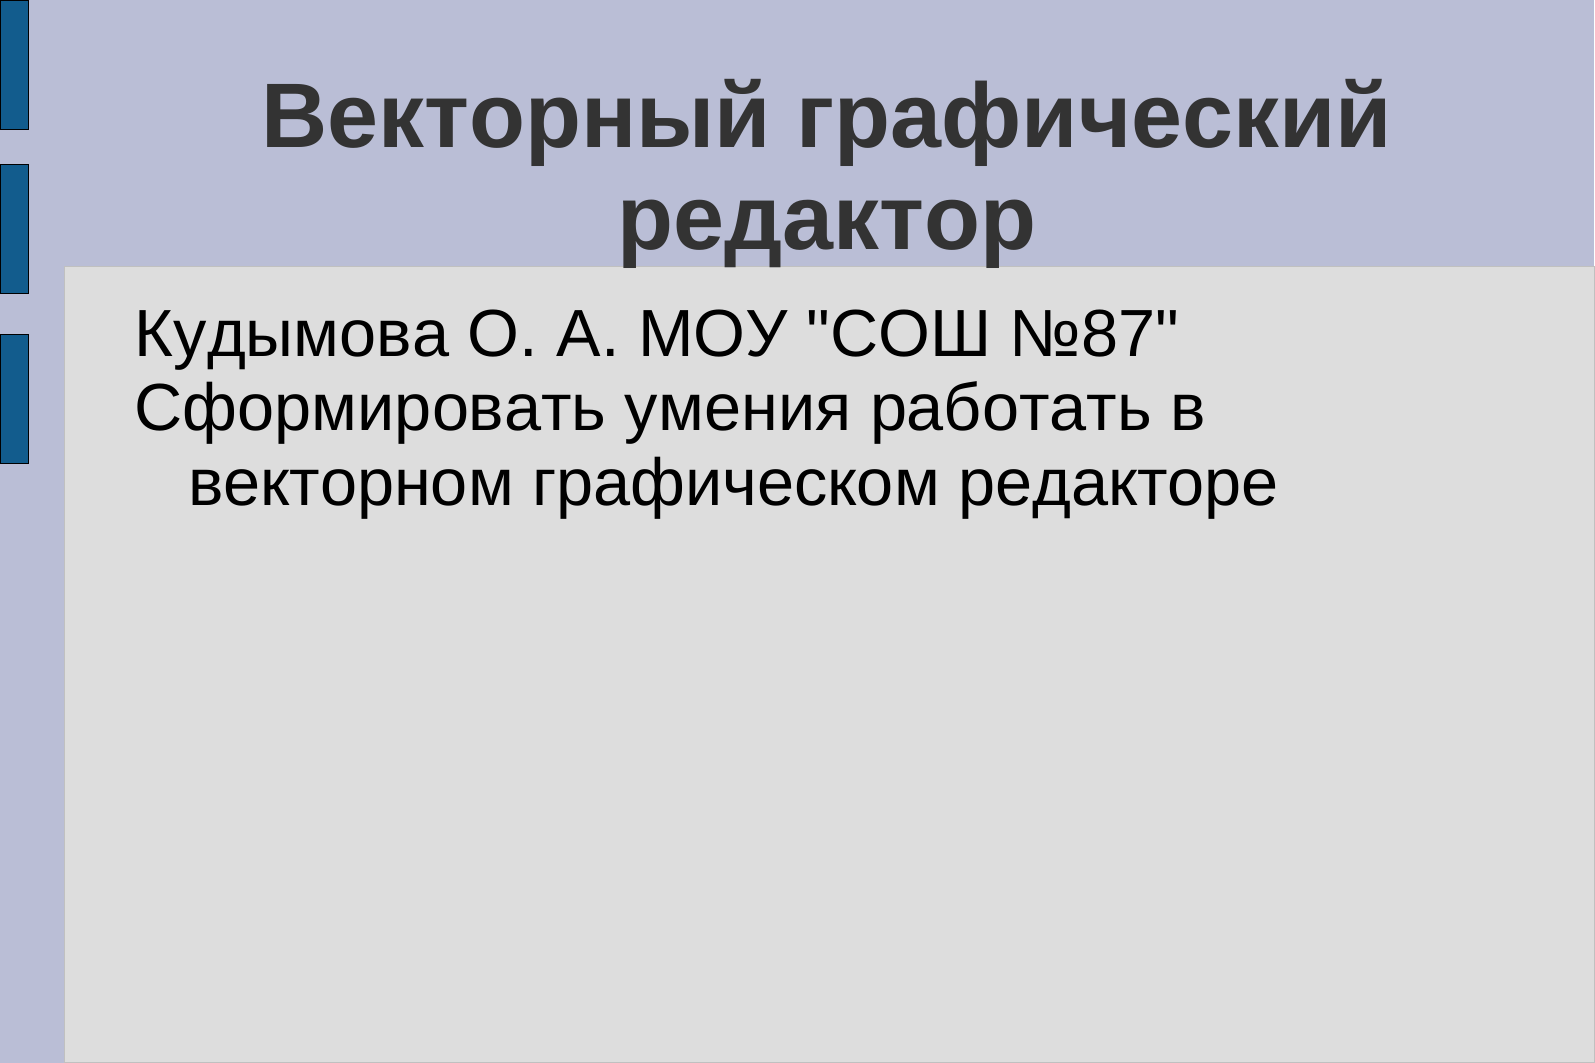

# Векторный графический редактор
Кудымова О. А. МОУ "СОШ №87"
Сформировать умения работать в векторном графическом редакторе